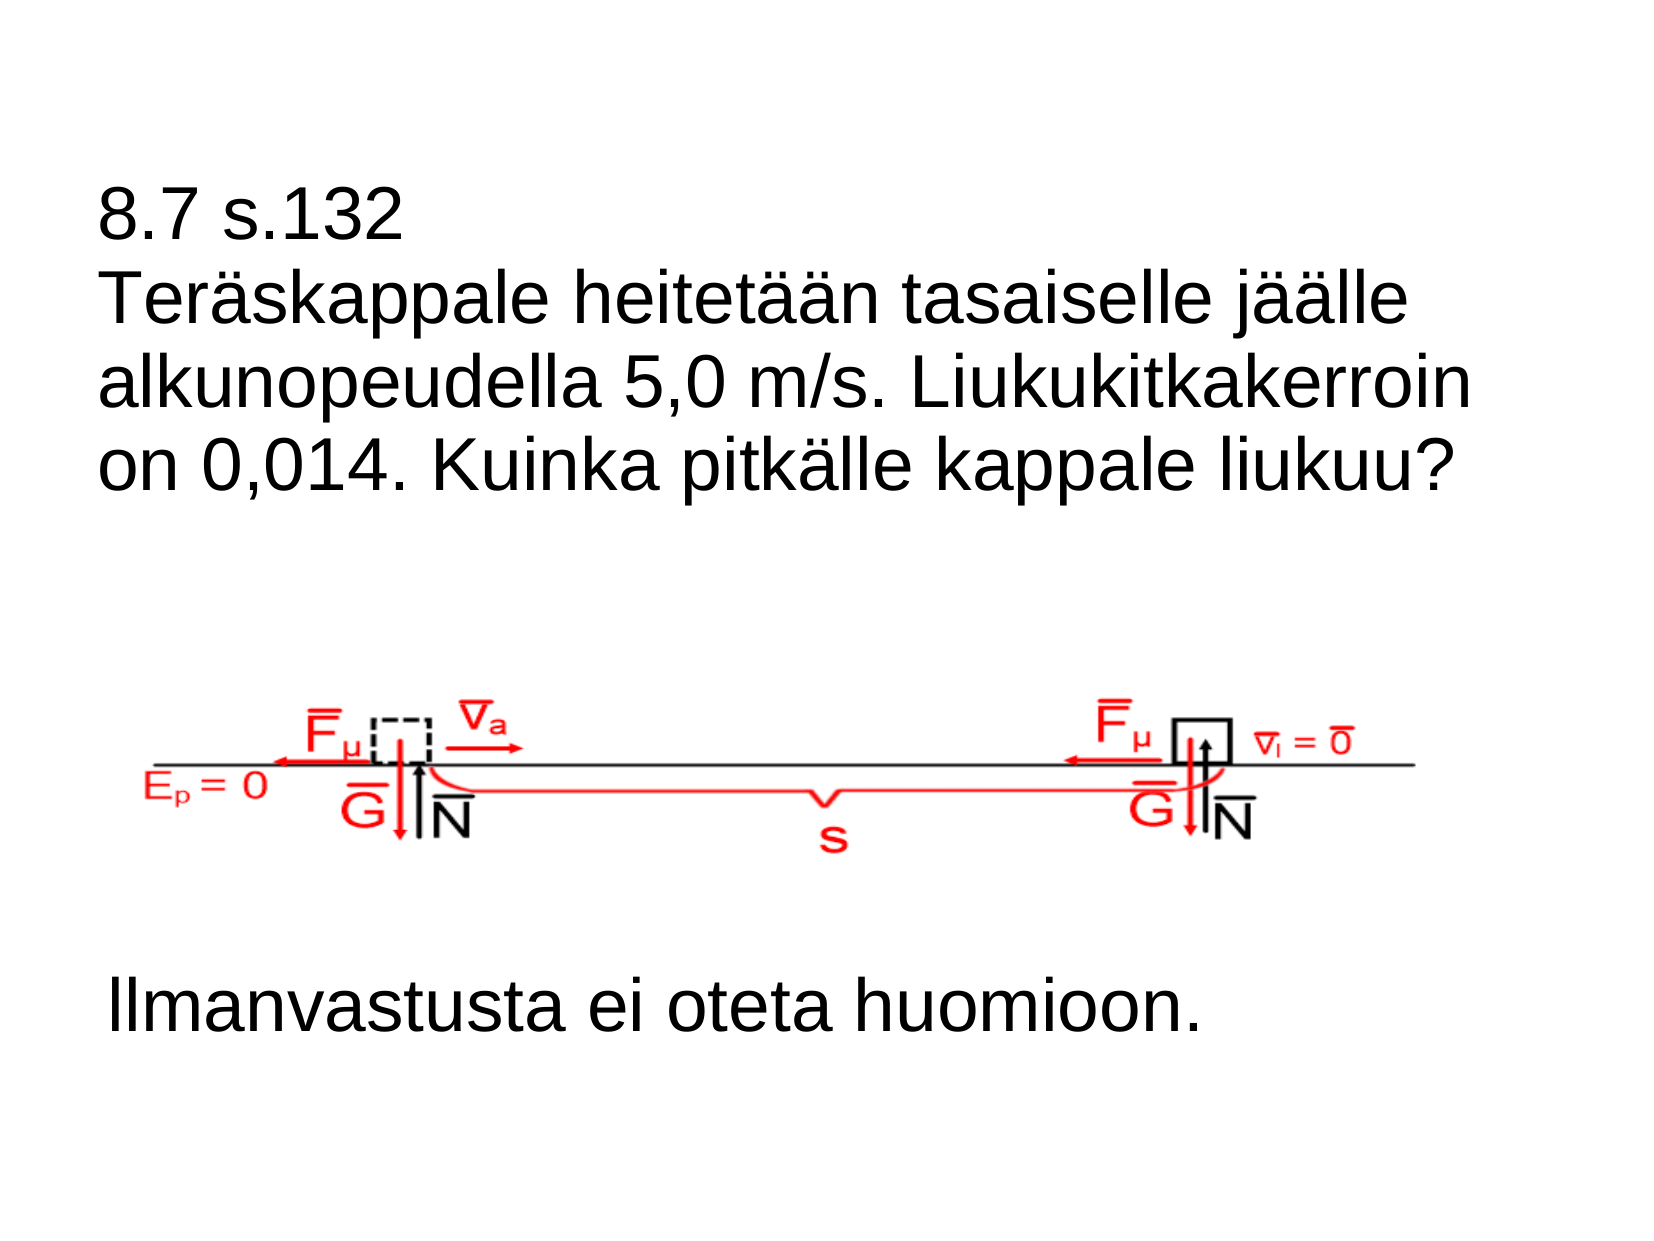

8.7 s.132
Teräskappale heitetään tasaiselle jäälle alkunopeudella 5,0 m/s. Liukukitkakerroin on 0,014. Kuinka pitkälle kappale liukuu?
llmanvastusta ei oteta huomioon.